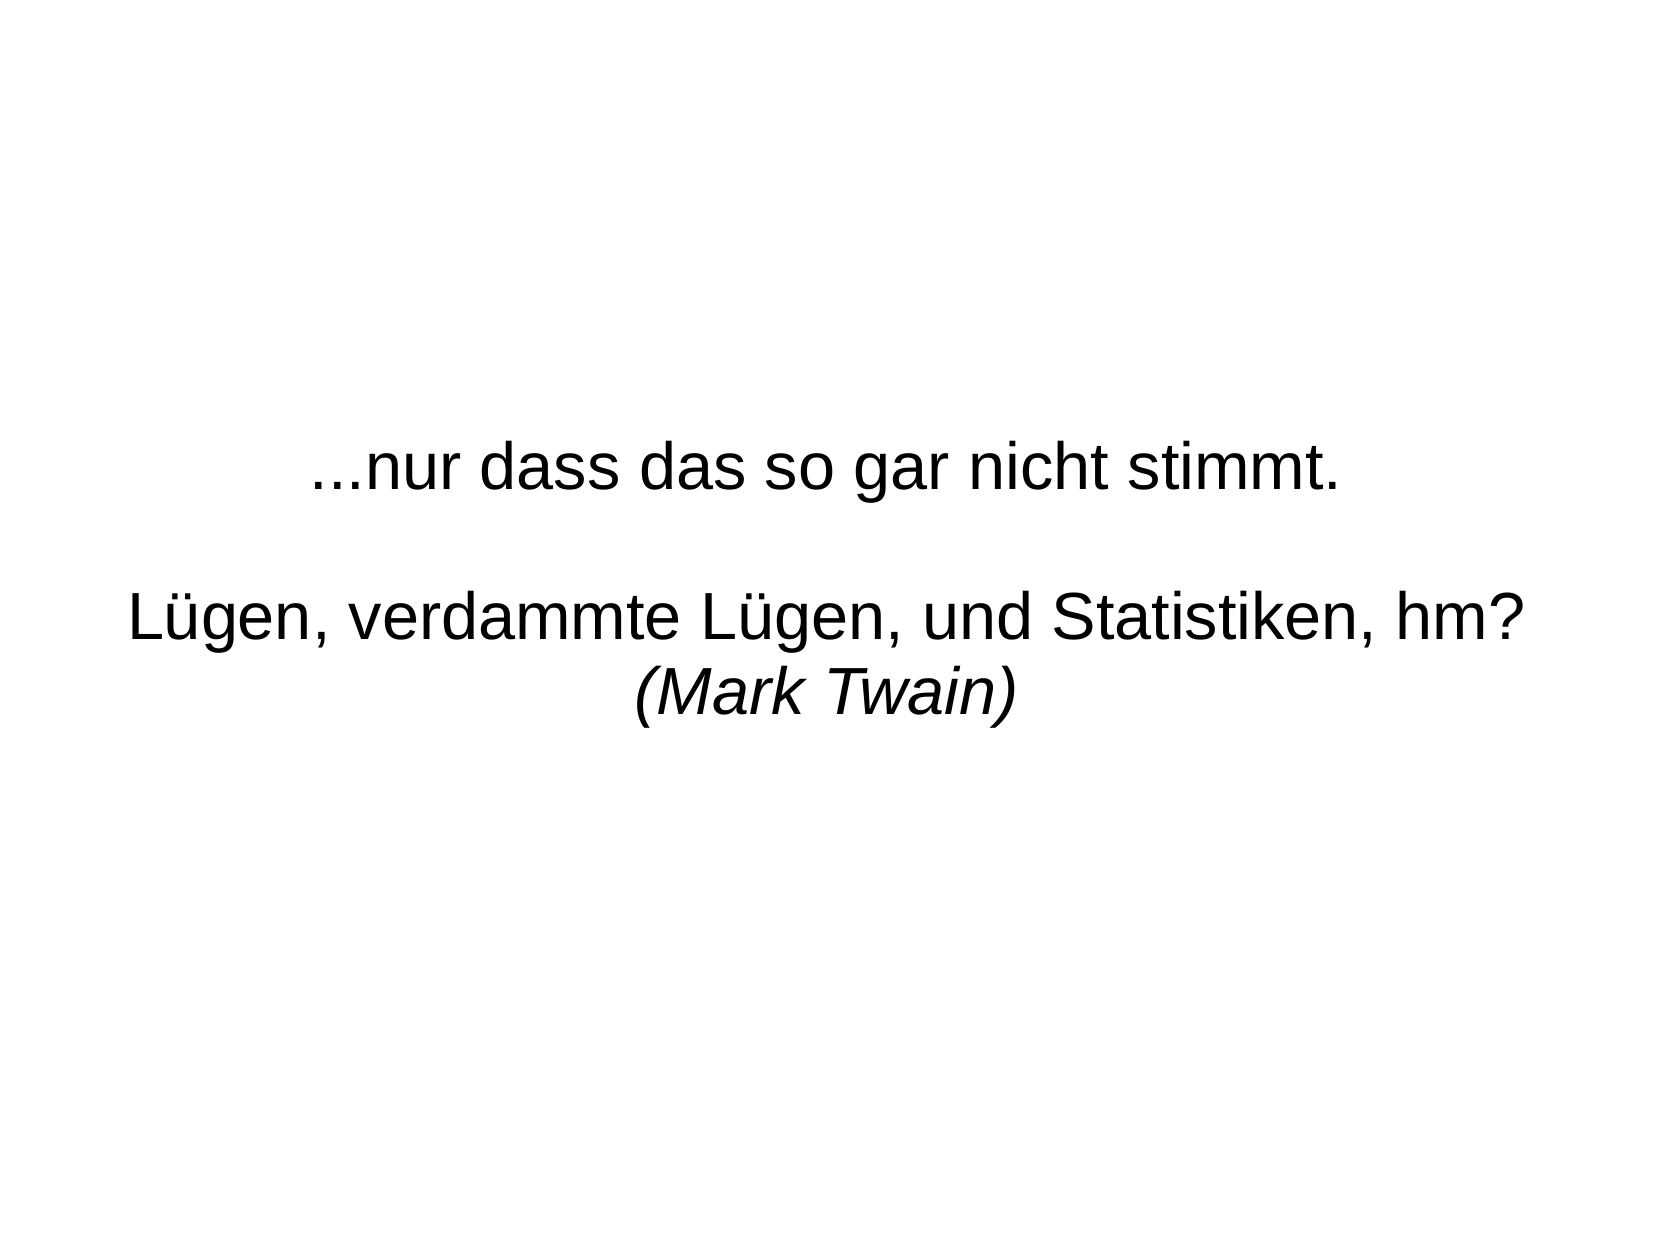

# ...nur dass das so gar nicht stimmt.
Lügen, verdammte Lügen, und Statistiken, hm?(Mark Twain)